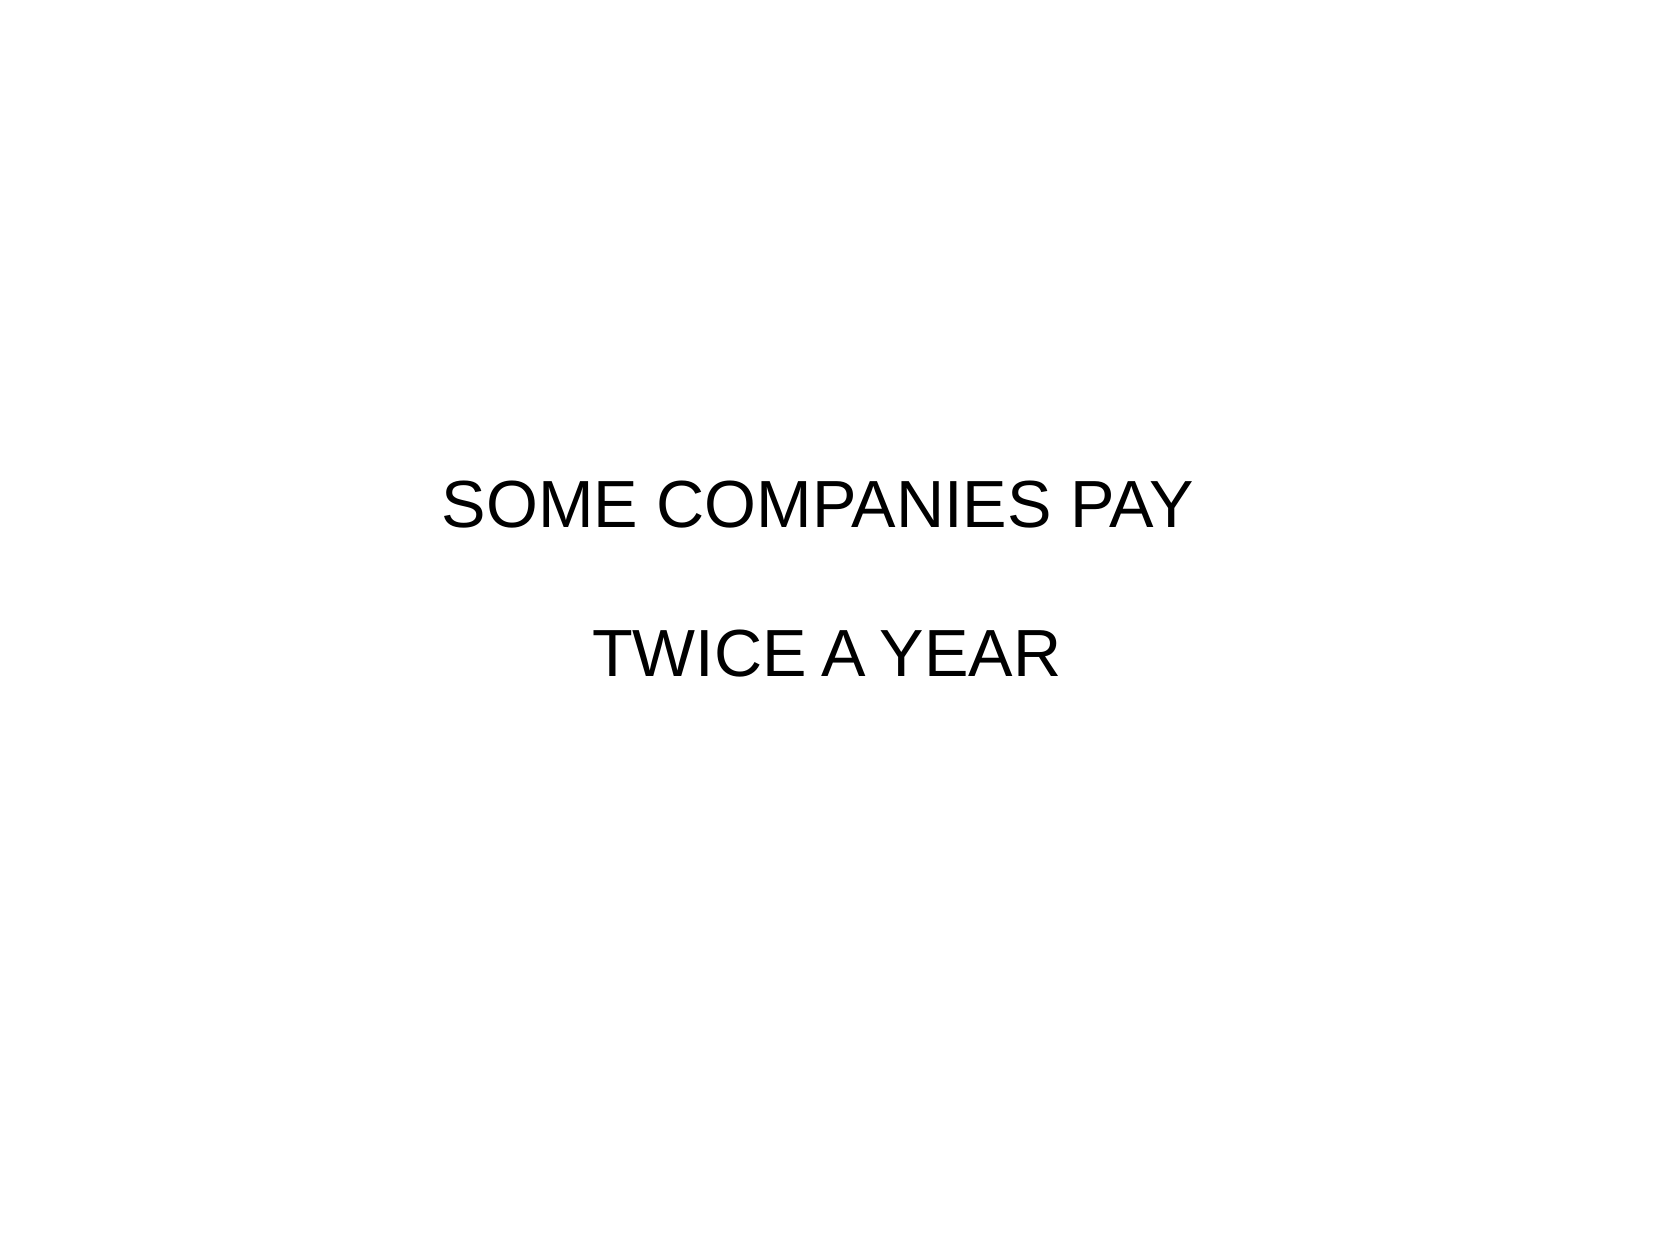

# SOME COMPANIES PAY
TWICE A YEAR